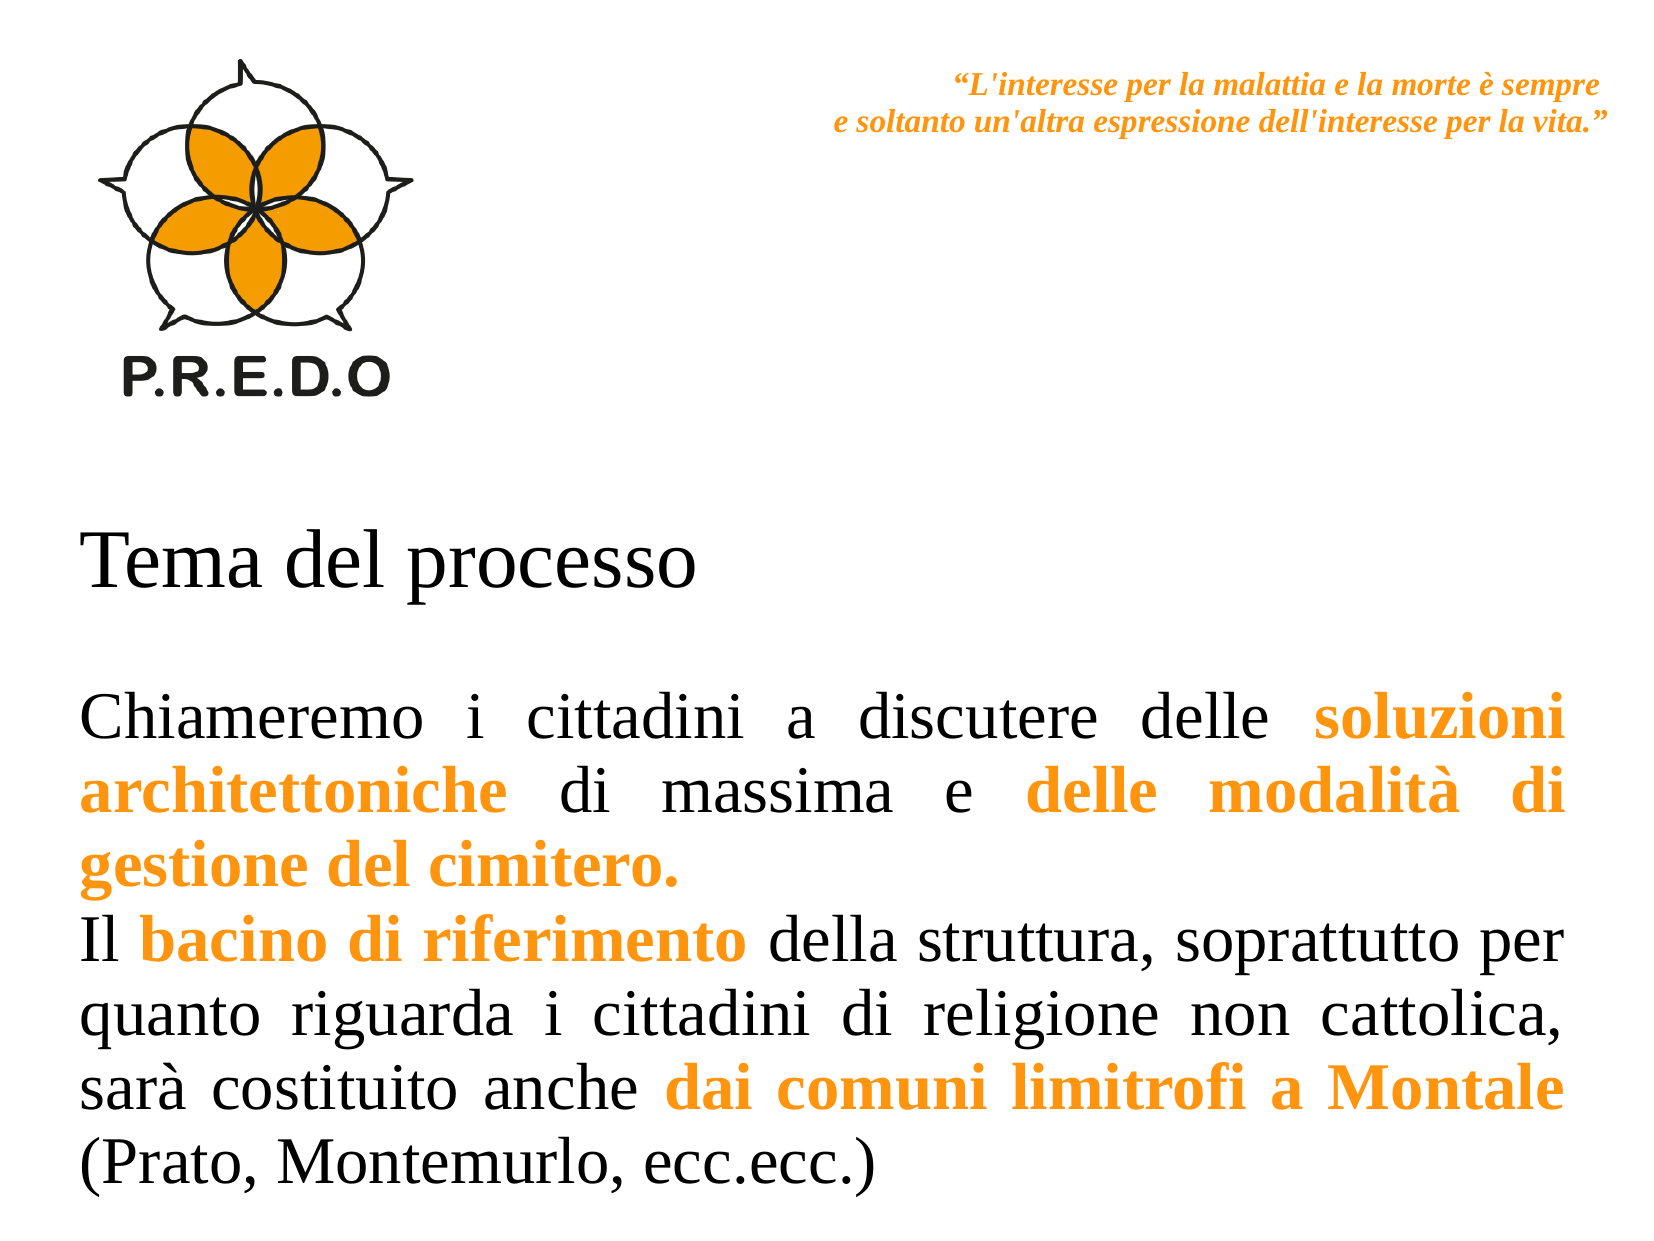

“L'interesse per la malattia e la morte è sempre
e soltanto un'altra espressione dell'interesse per la vita.”
Tema del processo
Chiameremo i cittadini a discutere delle soluzioni architettoniche di massima e delle modalità di gestione del cimitero.
Il bacino di riferimento della struttura, soprattutto per quanto riguarda i cittadini di religione non cattolica, sarà costituito anche dai comuni limitrofi a Montale (Prato, Montemurlo, ecc.ecc.)